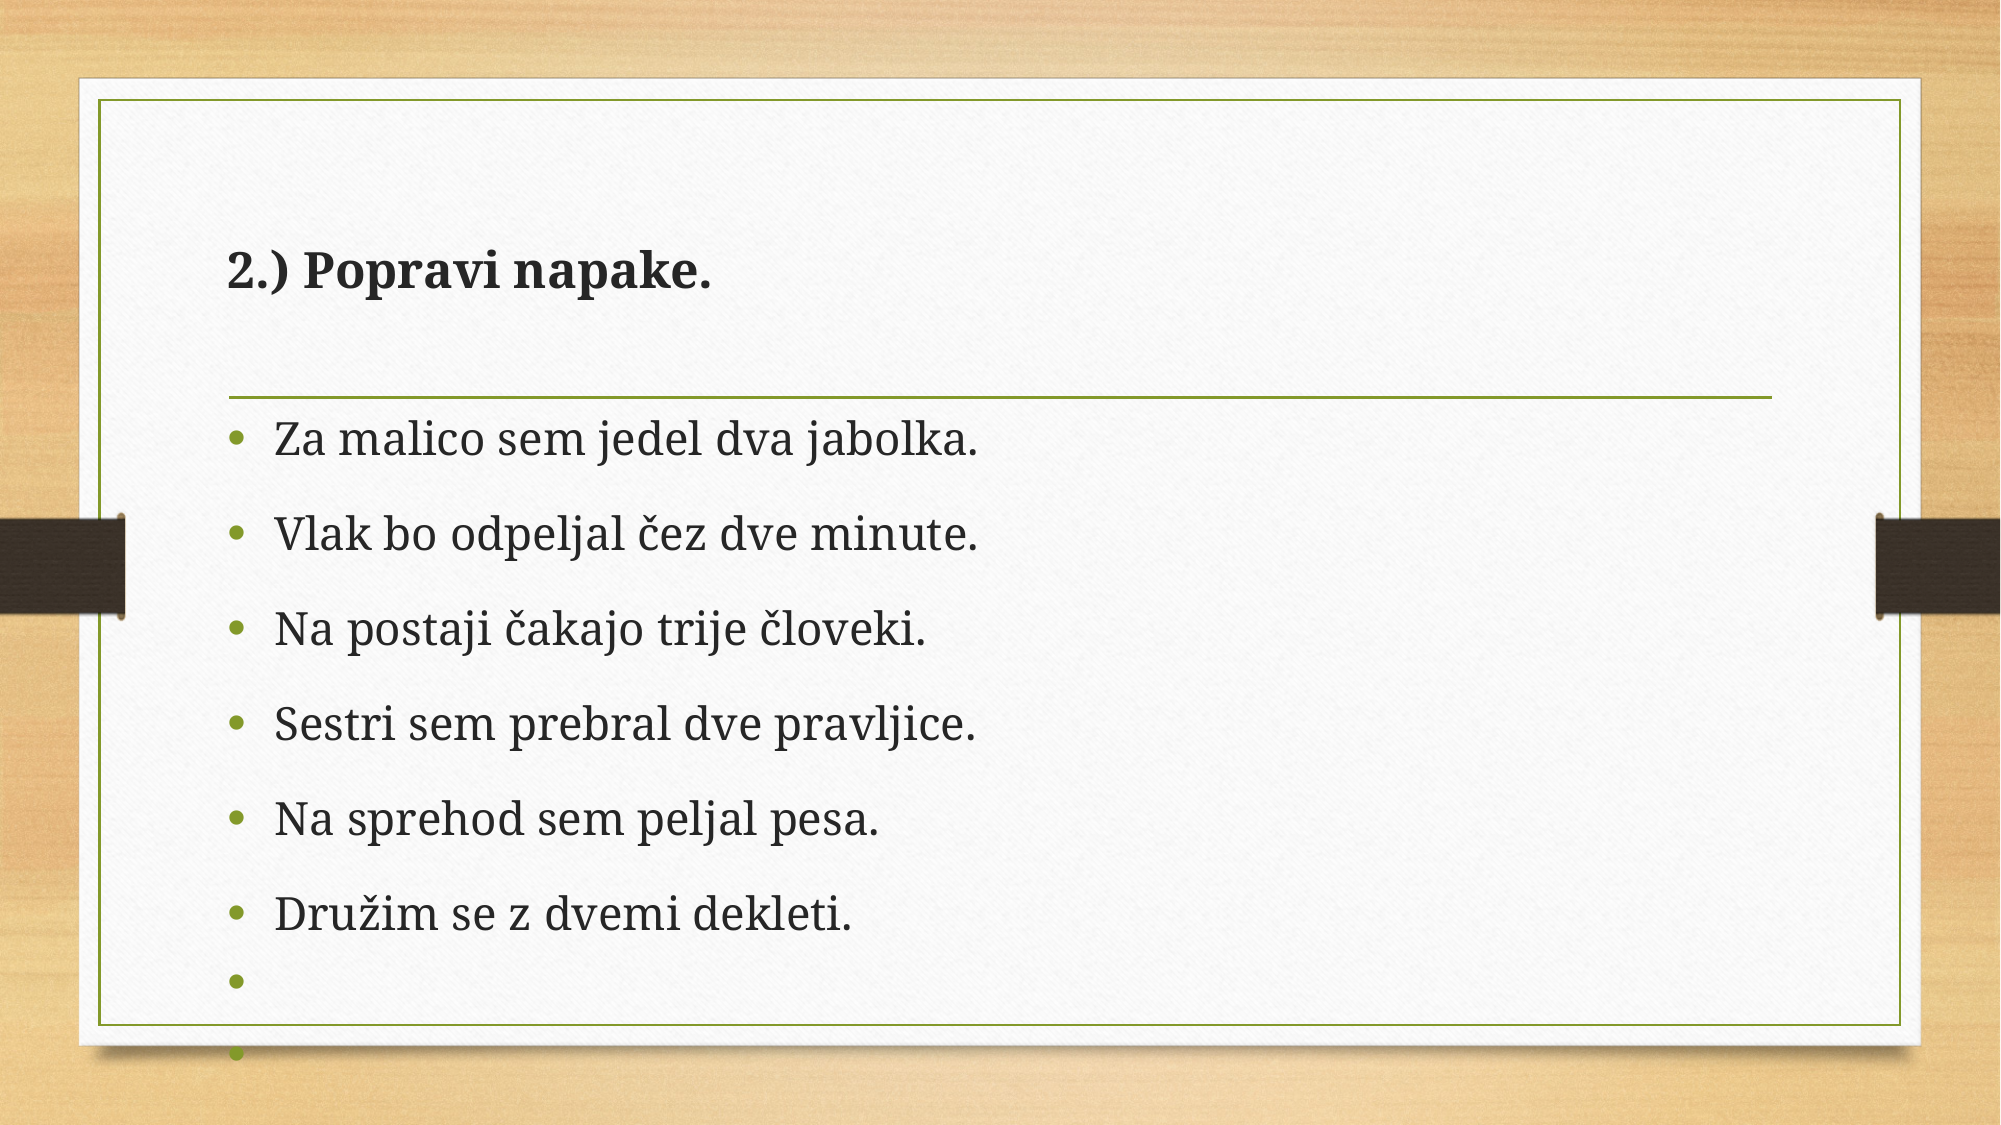

# 2.) Popravi napake.
Za malico sem jedel dva jabolka.
Vlak bo odpeljal čez dve minute.
Na postaji čakajo trije človeki.
Sestri sem prebral dve pravljice.
Na sprehod sem peljal pesa.
Družim se z dvemi dekleti.